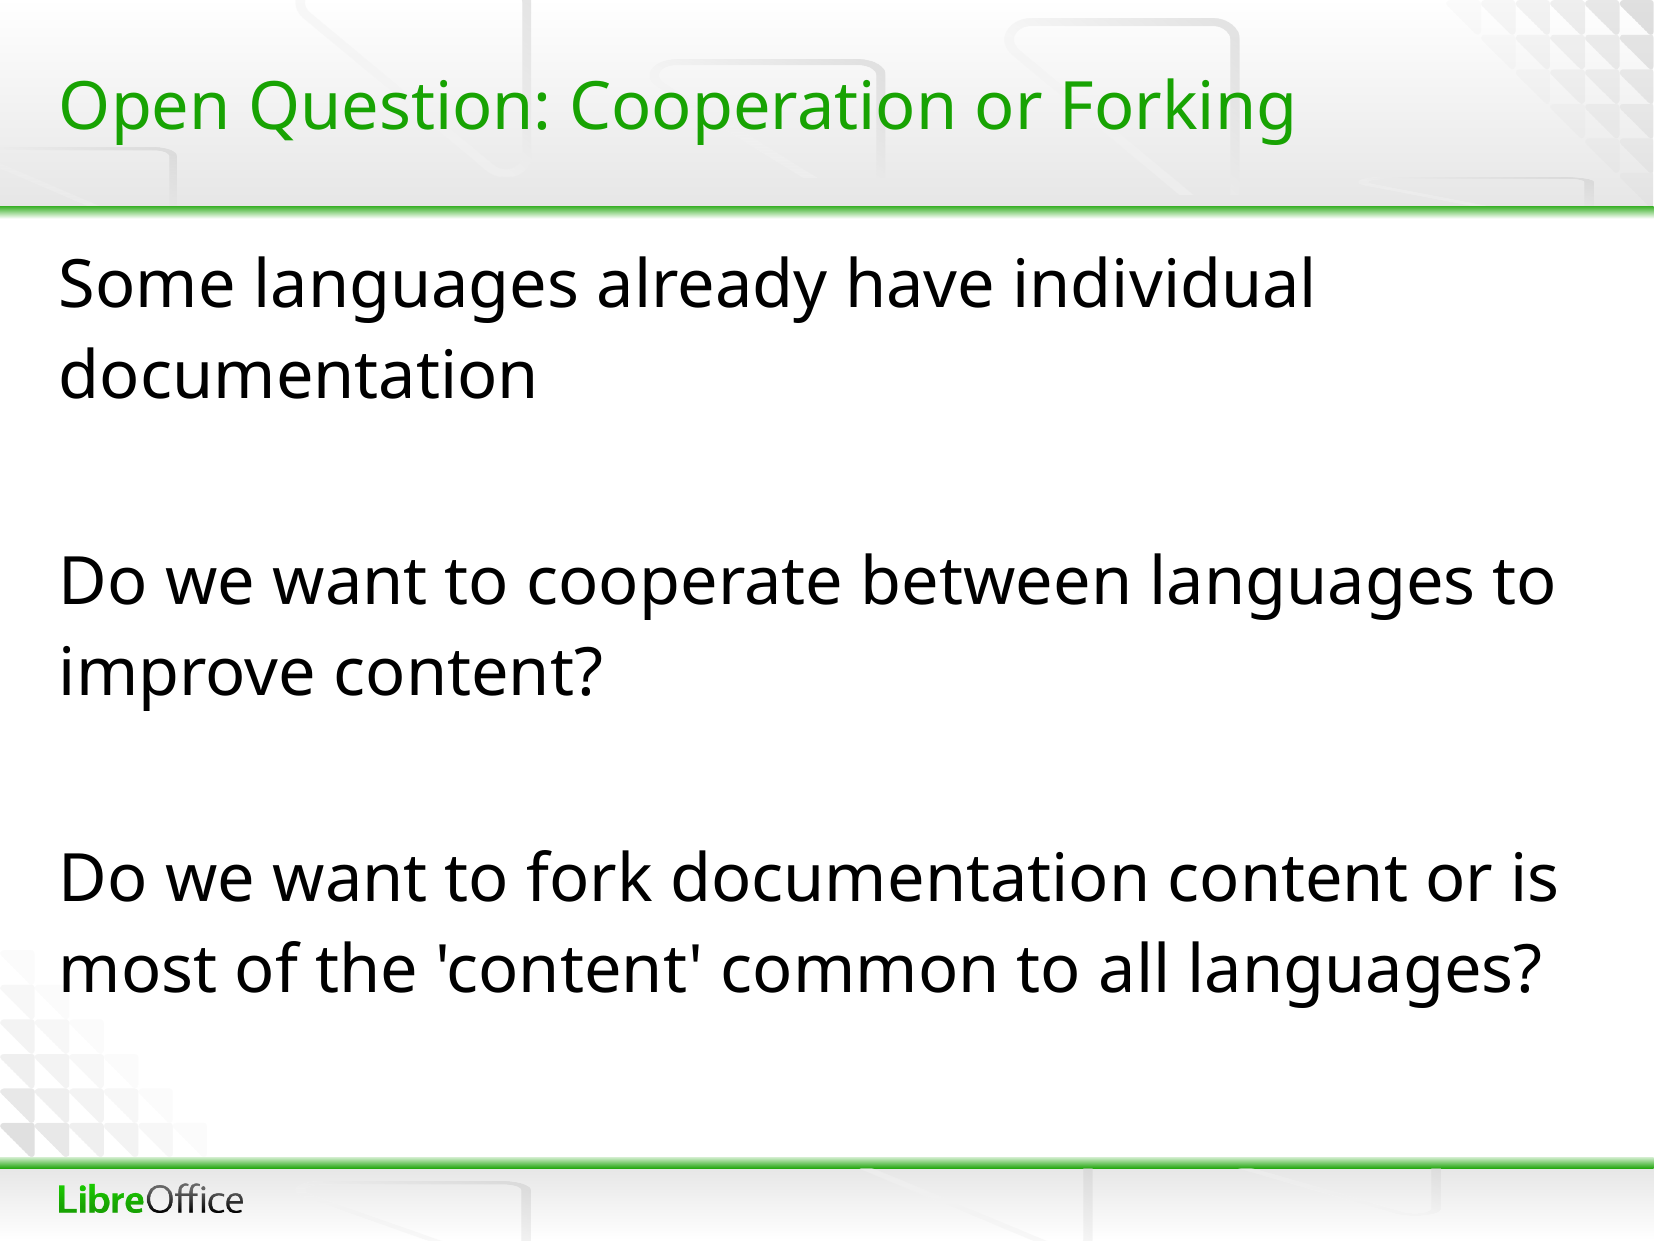

# Open Question: Cooperation or Forking
Some languages already have individual documentation
Do we want to cooperate between languages to improve content?
Do we want to fork documentation content or is most of the 'content' common to all languages?